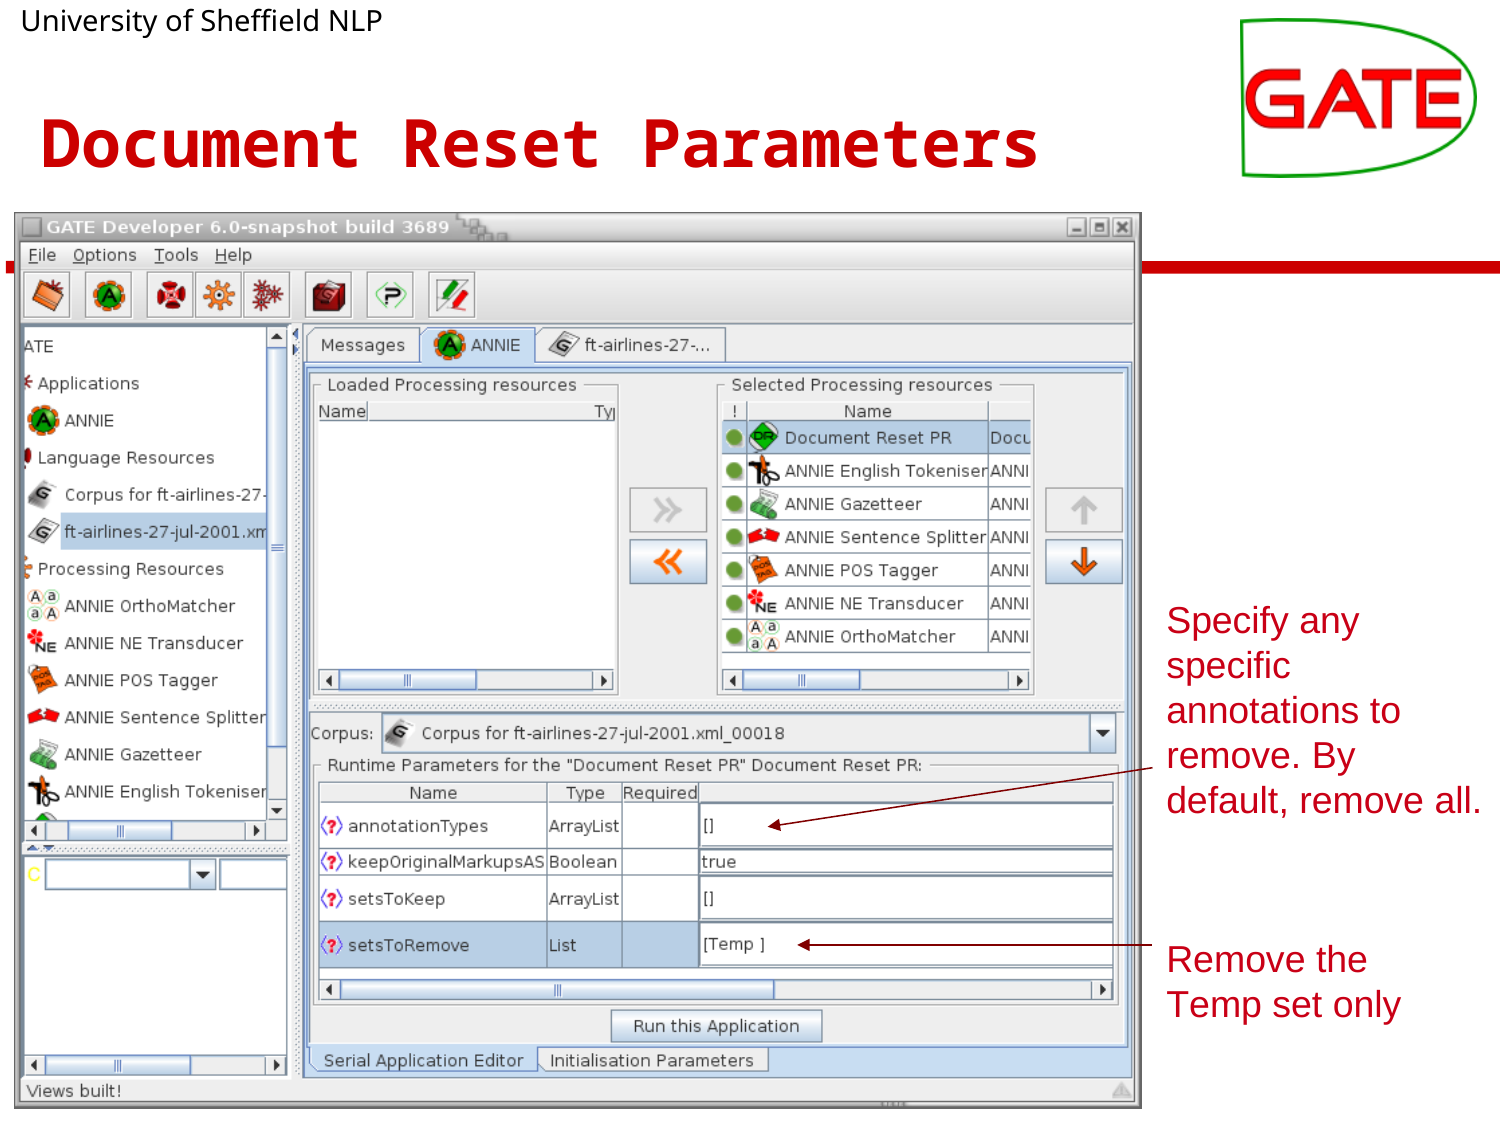

# Document Reset Parameters
Specify any
specific annotations to remove. By default, remove all.
Remove the Temp set only